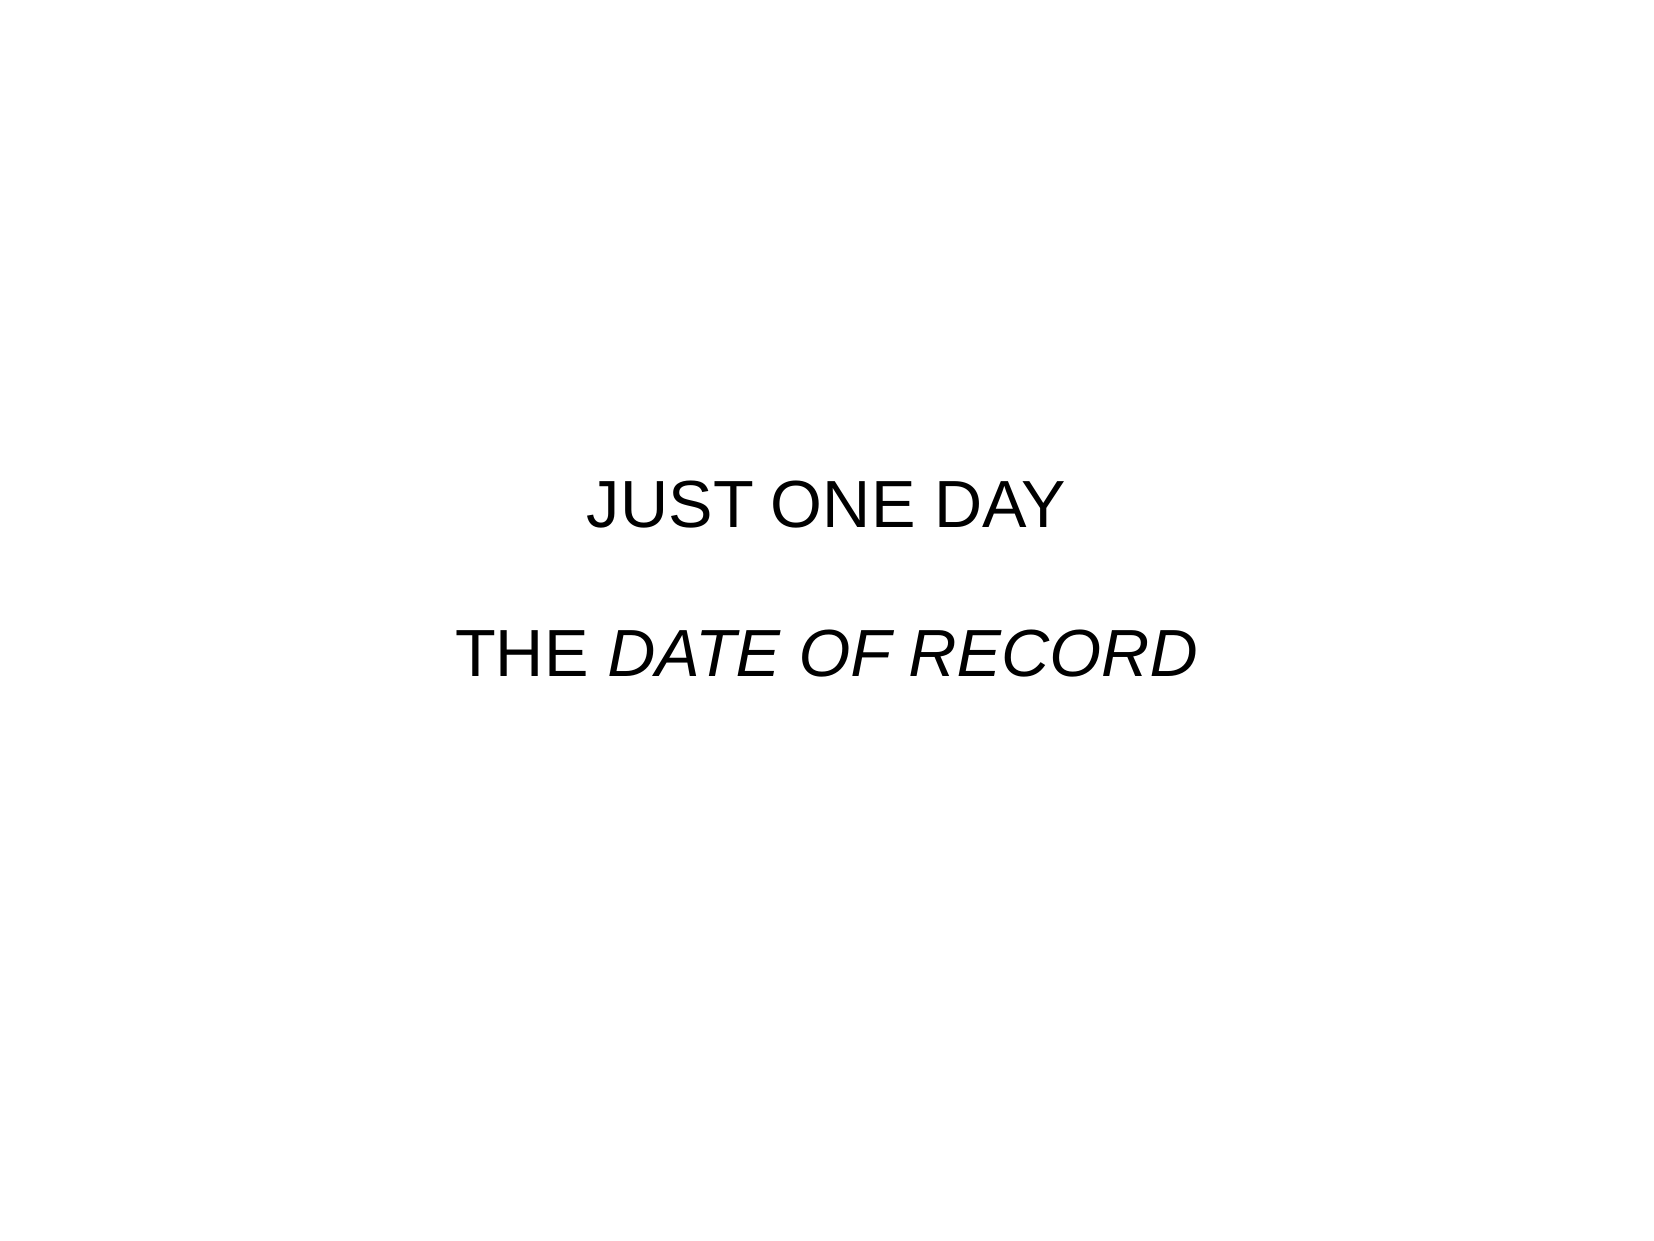

# JUST ONE DAY
THE DATE OF RECORD